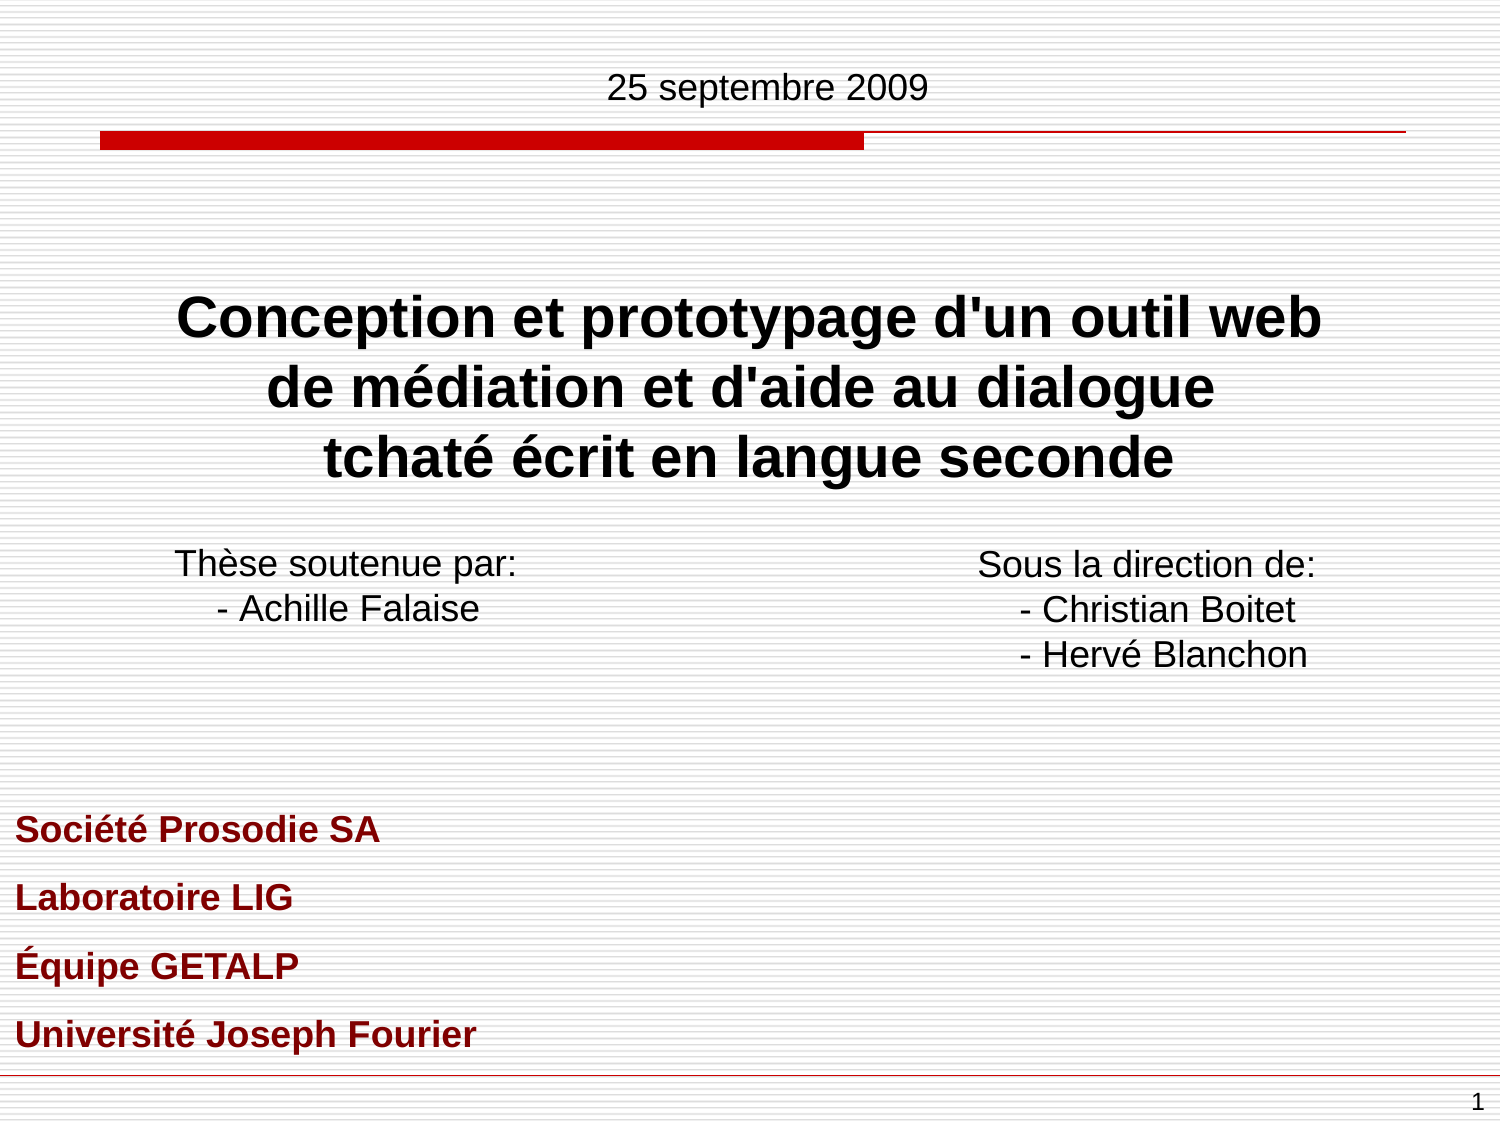

25 septembre 2009
Conception et prototypage d'un outil web
de médiation et d'aide au dialogue
tchaté écrit en langue seconde
Thèse soutenue par:
 - Achille Falaise
Sous la direction de:
 - Christian Boitet
 - Hervé Blanchon
Société Prosodie SA
Laboratoire LIG
Équipe GETALP
Université Joseph Fourier
1